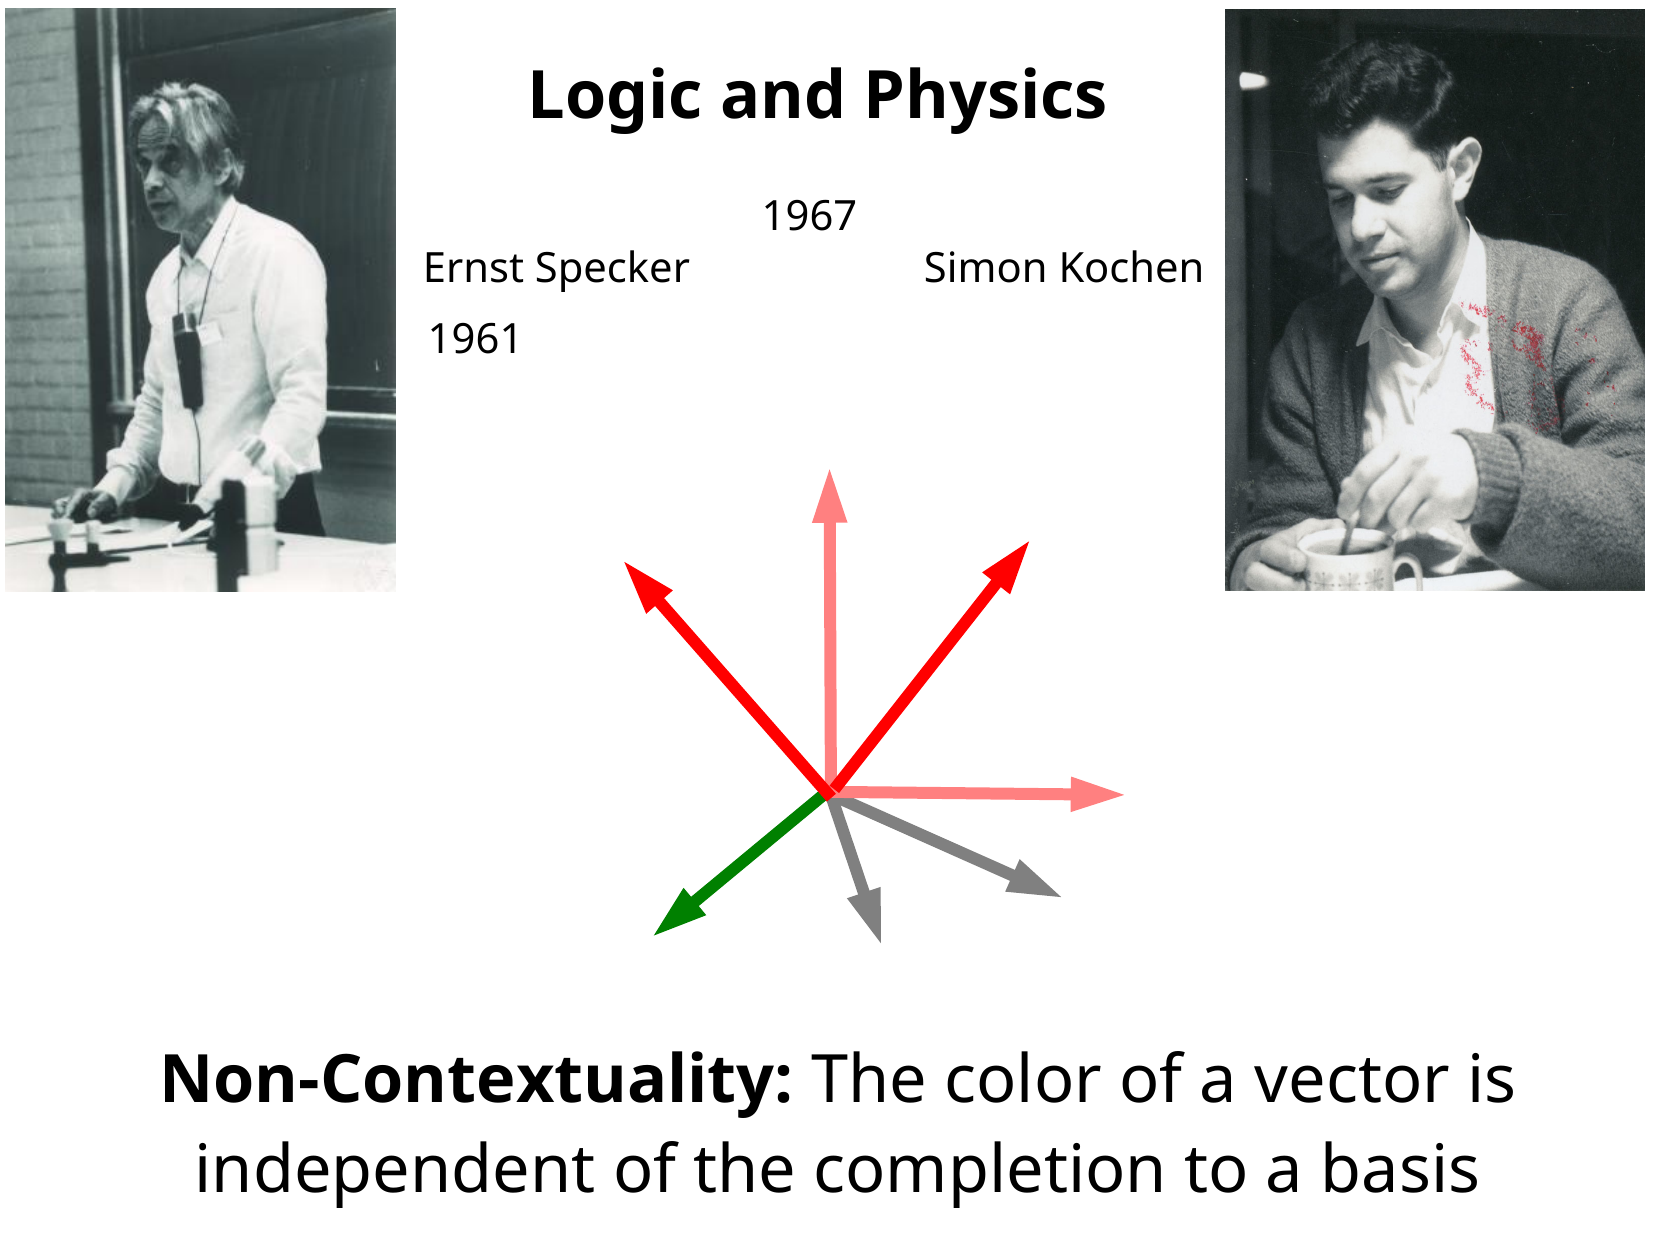

Logic and Physics
1967
Ernst Specker
Simon Kochen
1961
Non-Contextuality: The color of a vector is
independent of the completion to a basis